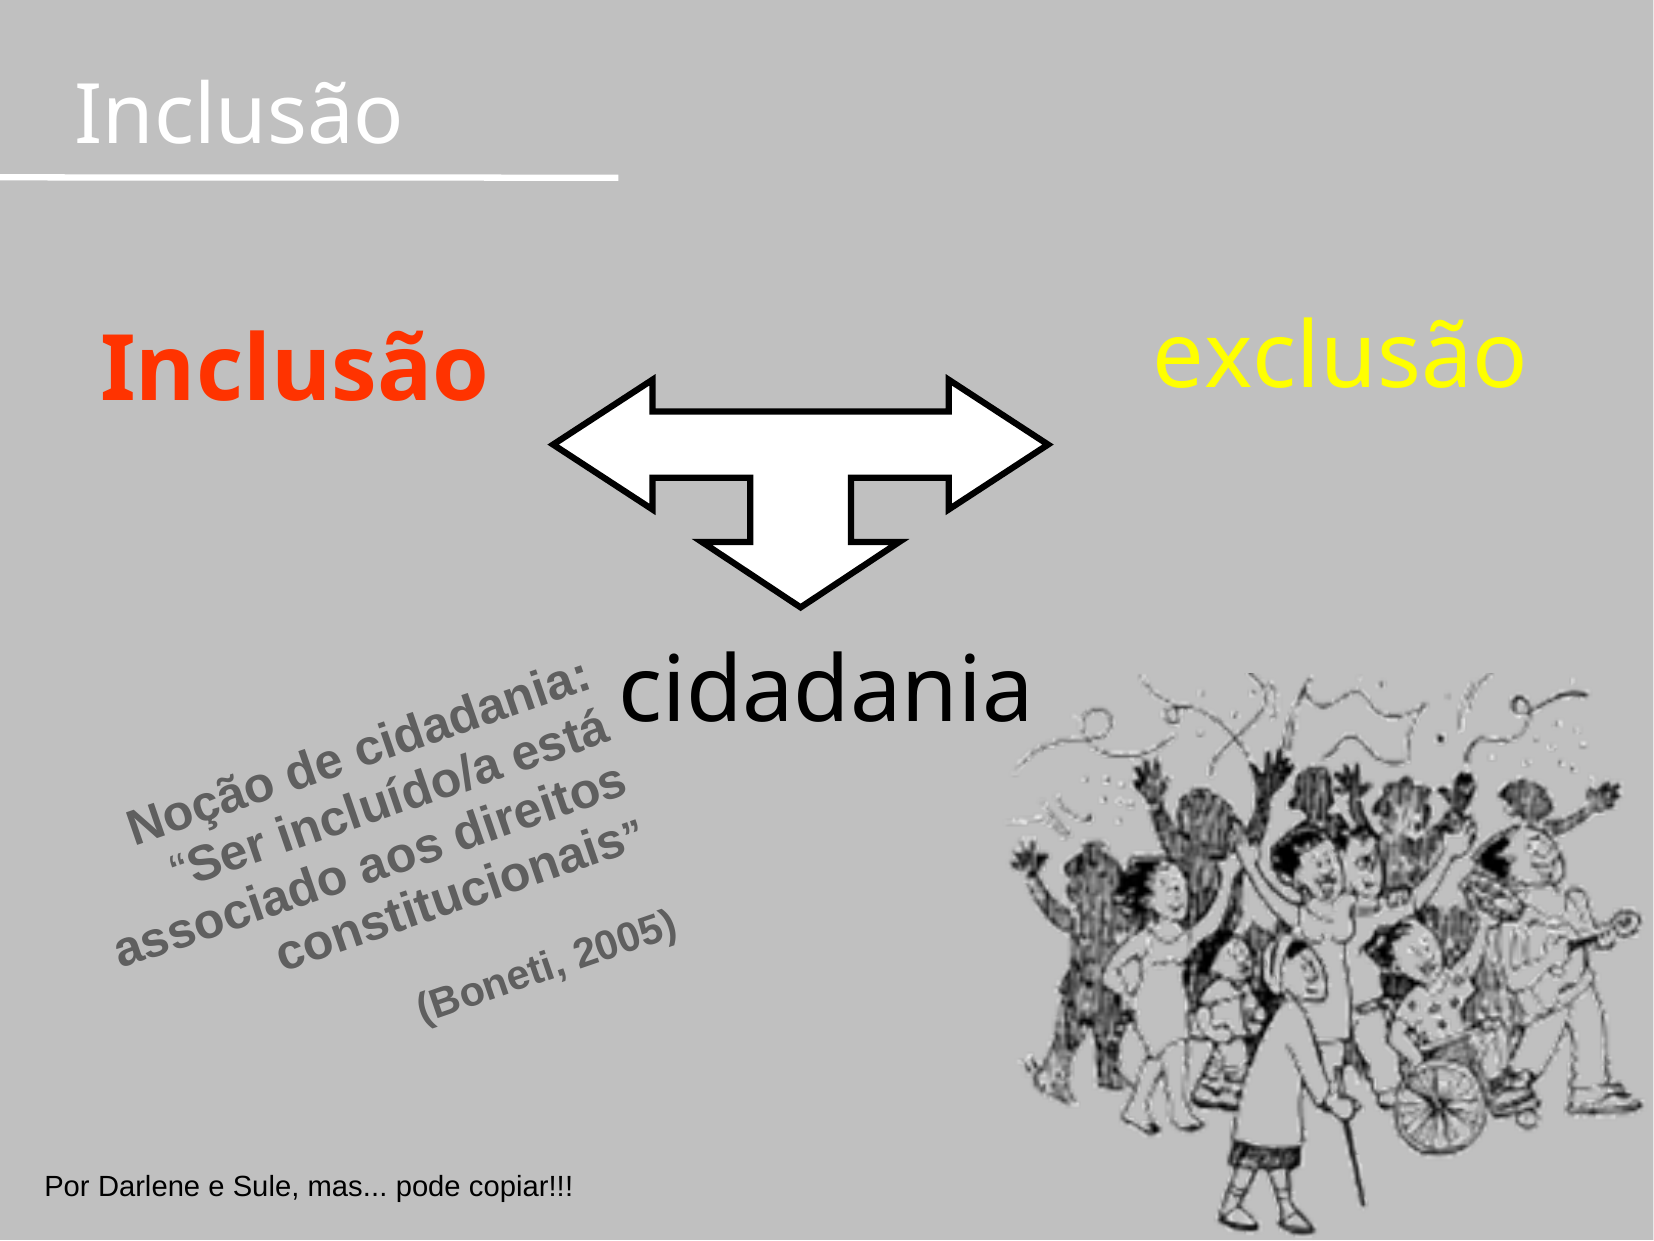

Inclusão
exclusão
Inclusão
cidadania
Noção de cidadania:
“Ser incluído/a está associado aos direitos constitucionais”
 (Boneti, 2005)
Por Darlene e Sule, mas... pode copiar!!!